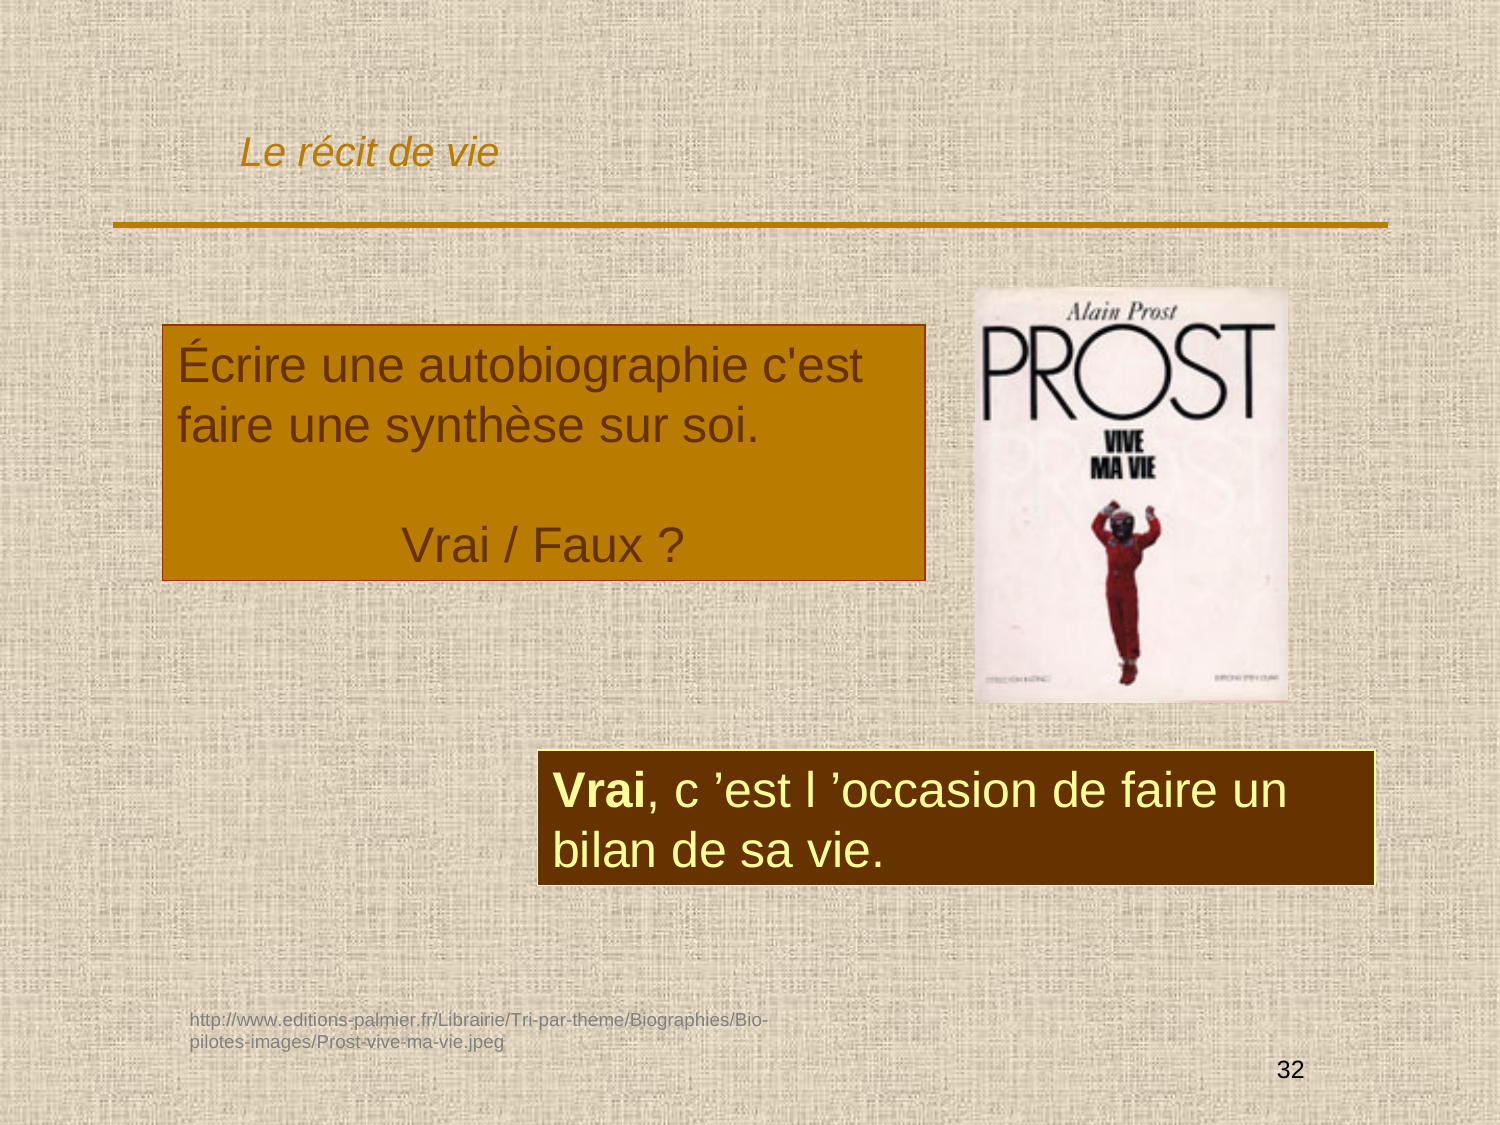

Le récit de vie
Écrire une autobiographie c'est faire une synthèse sur soi.
Vrai / Faux ?
Vrai, c ’est l ’occasion de faire un bilan de sa vie.
http://www.editions-palmier.fr/Librairie/Tri-par-theme/Biographies/Bio-pilotes-images/Prost-vive-ma-vie.jpeg
32